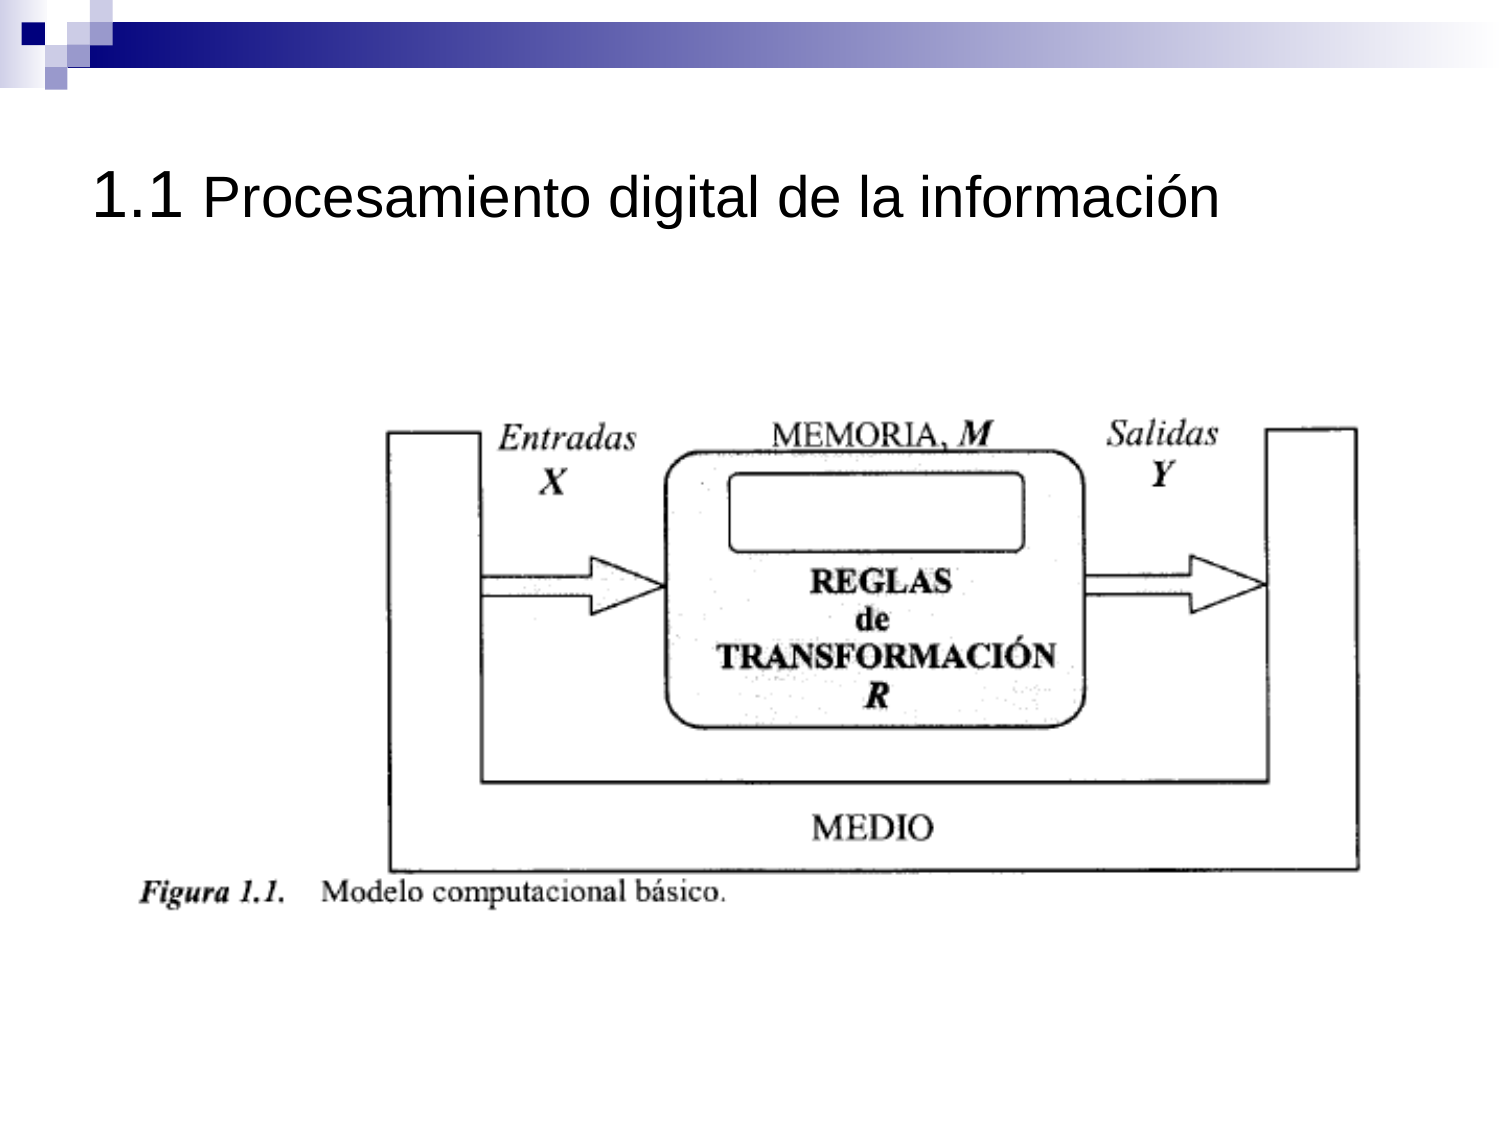

# 1.1 Procesamiento digital de la información